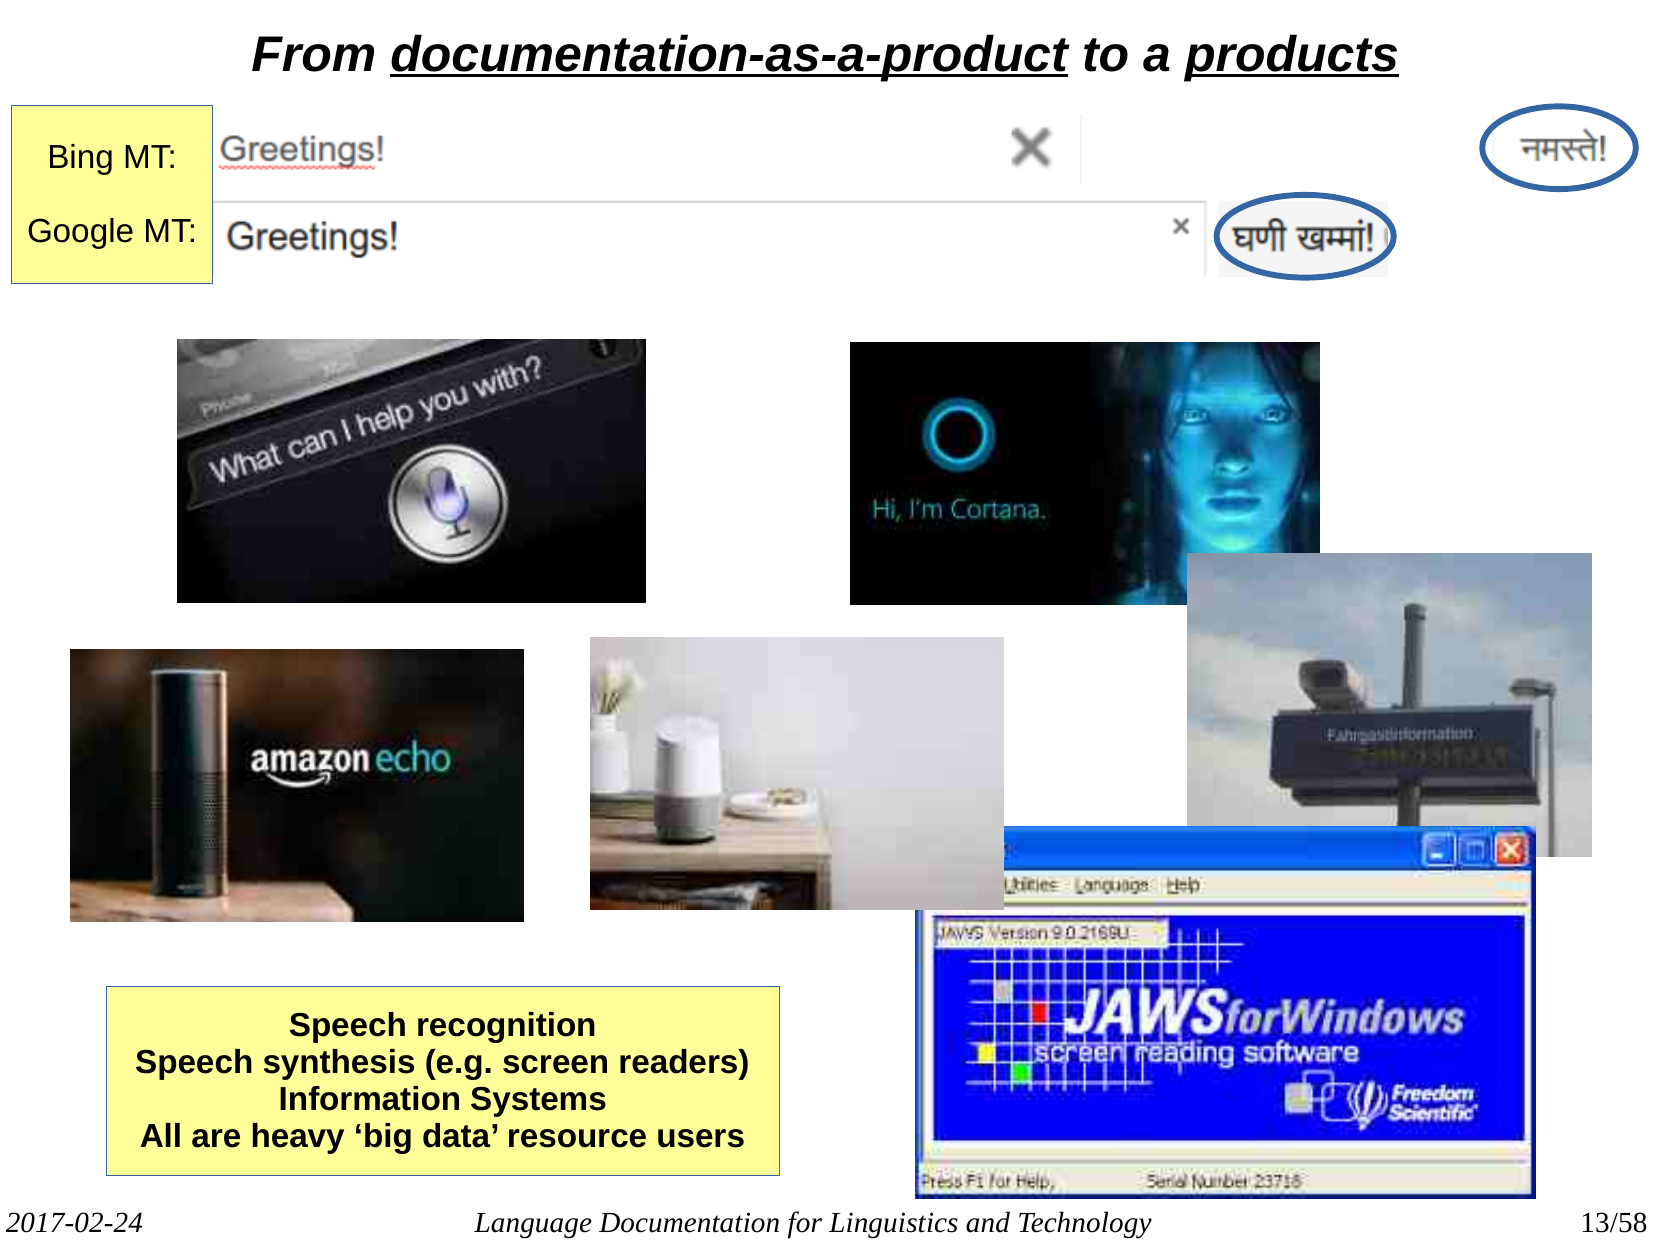

# From documentation-as-a-product to a products
Bing MT:
Google MT:
Speech recognition
Speech synthesis (e.g. screen readers)
Information Systems
All are heavy ‘big data’ resource users
ELKL-4, U Agra, 2016-02-25_27
D. Gibbon: What can endangered languages teach the language technologies?
13